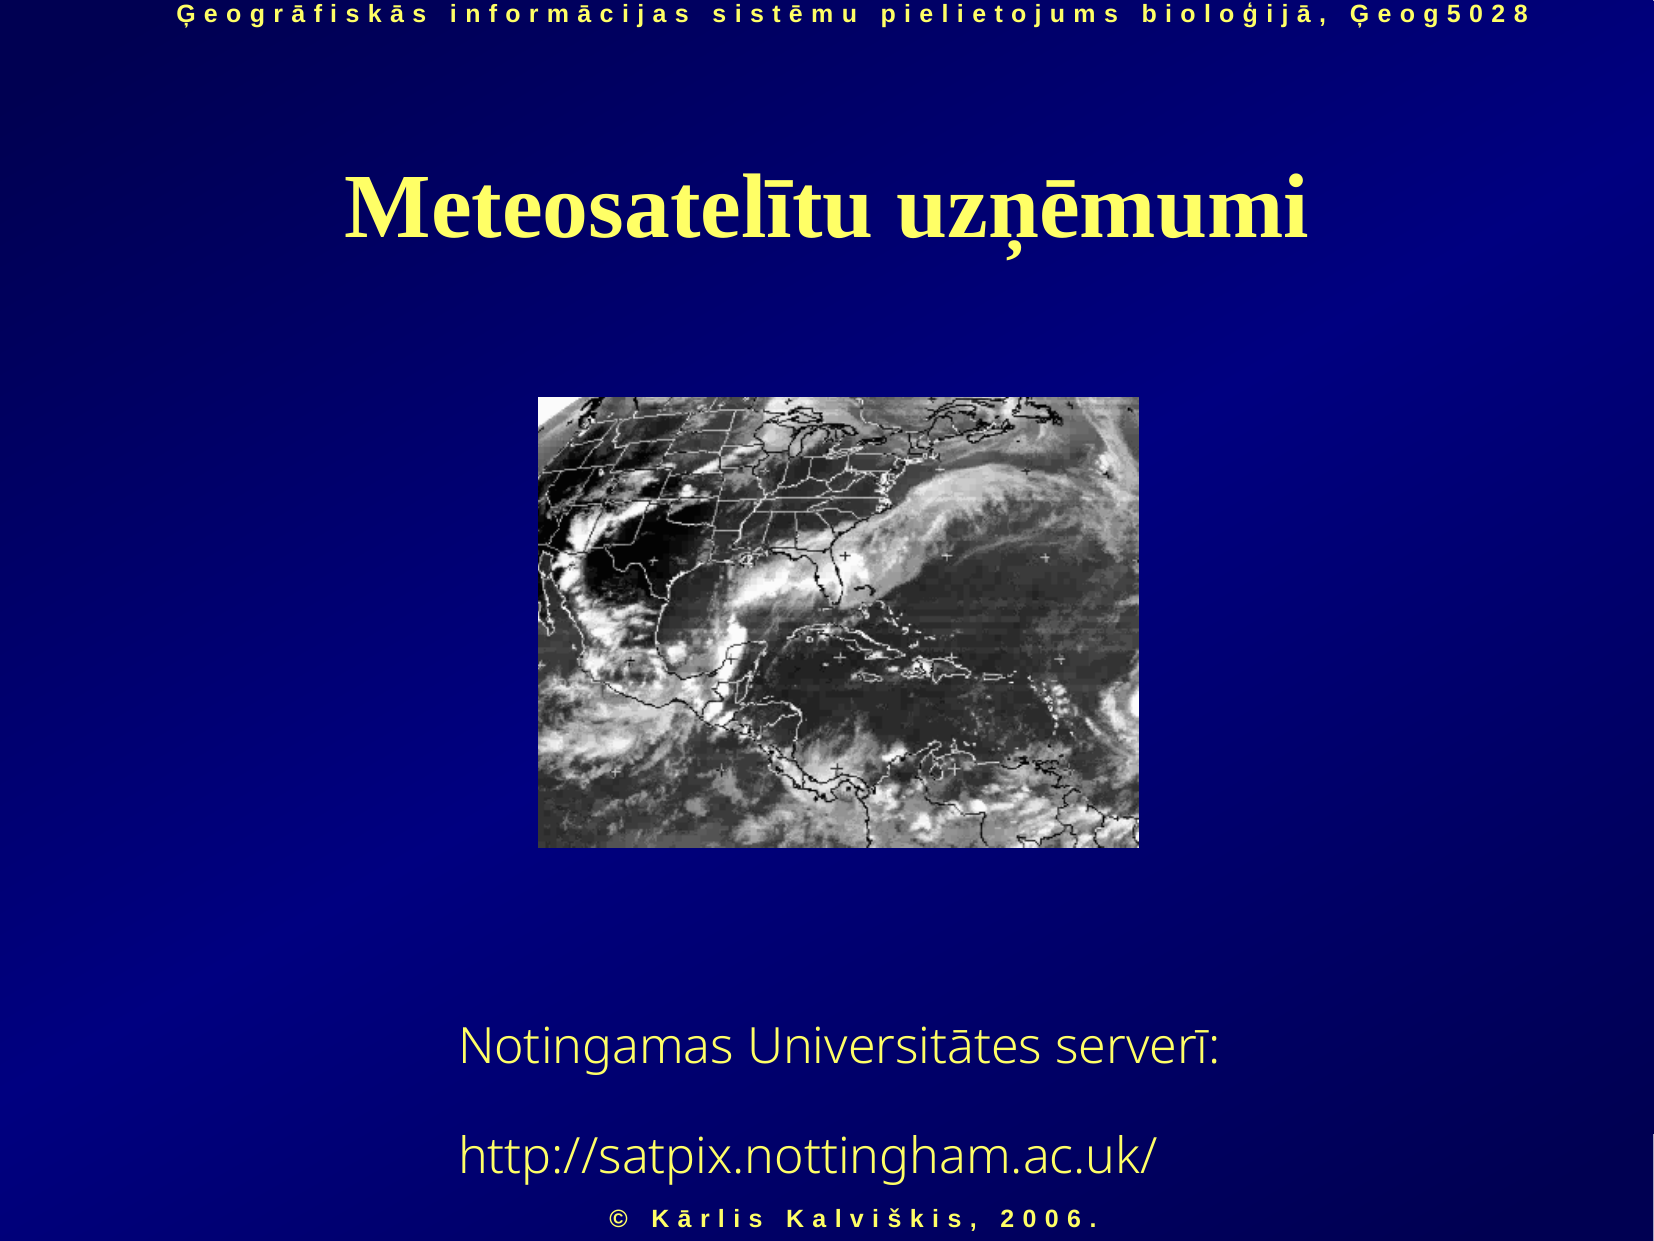

# Meteosatelītu uzņēmumi
Notingamas Universitātes serverī:
http://satpix.nottingham.ac.uk/